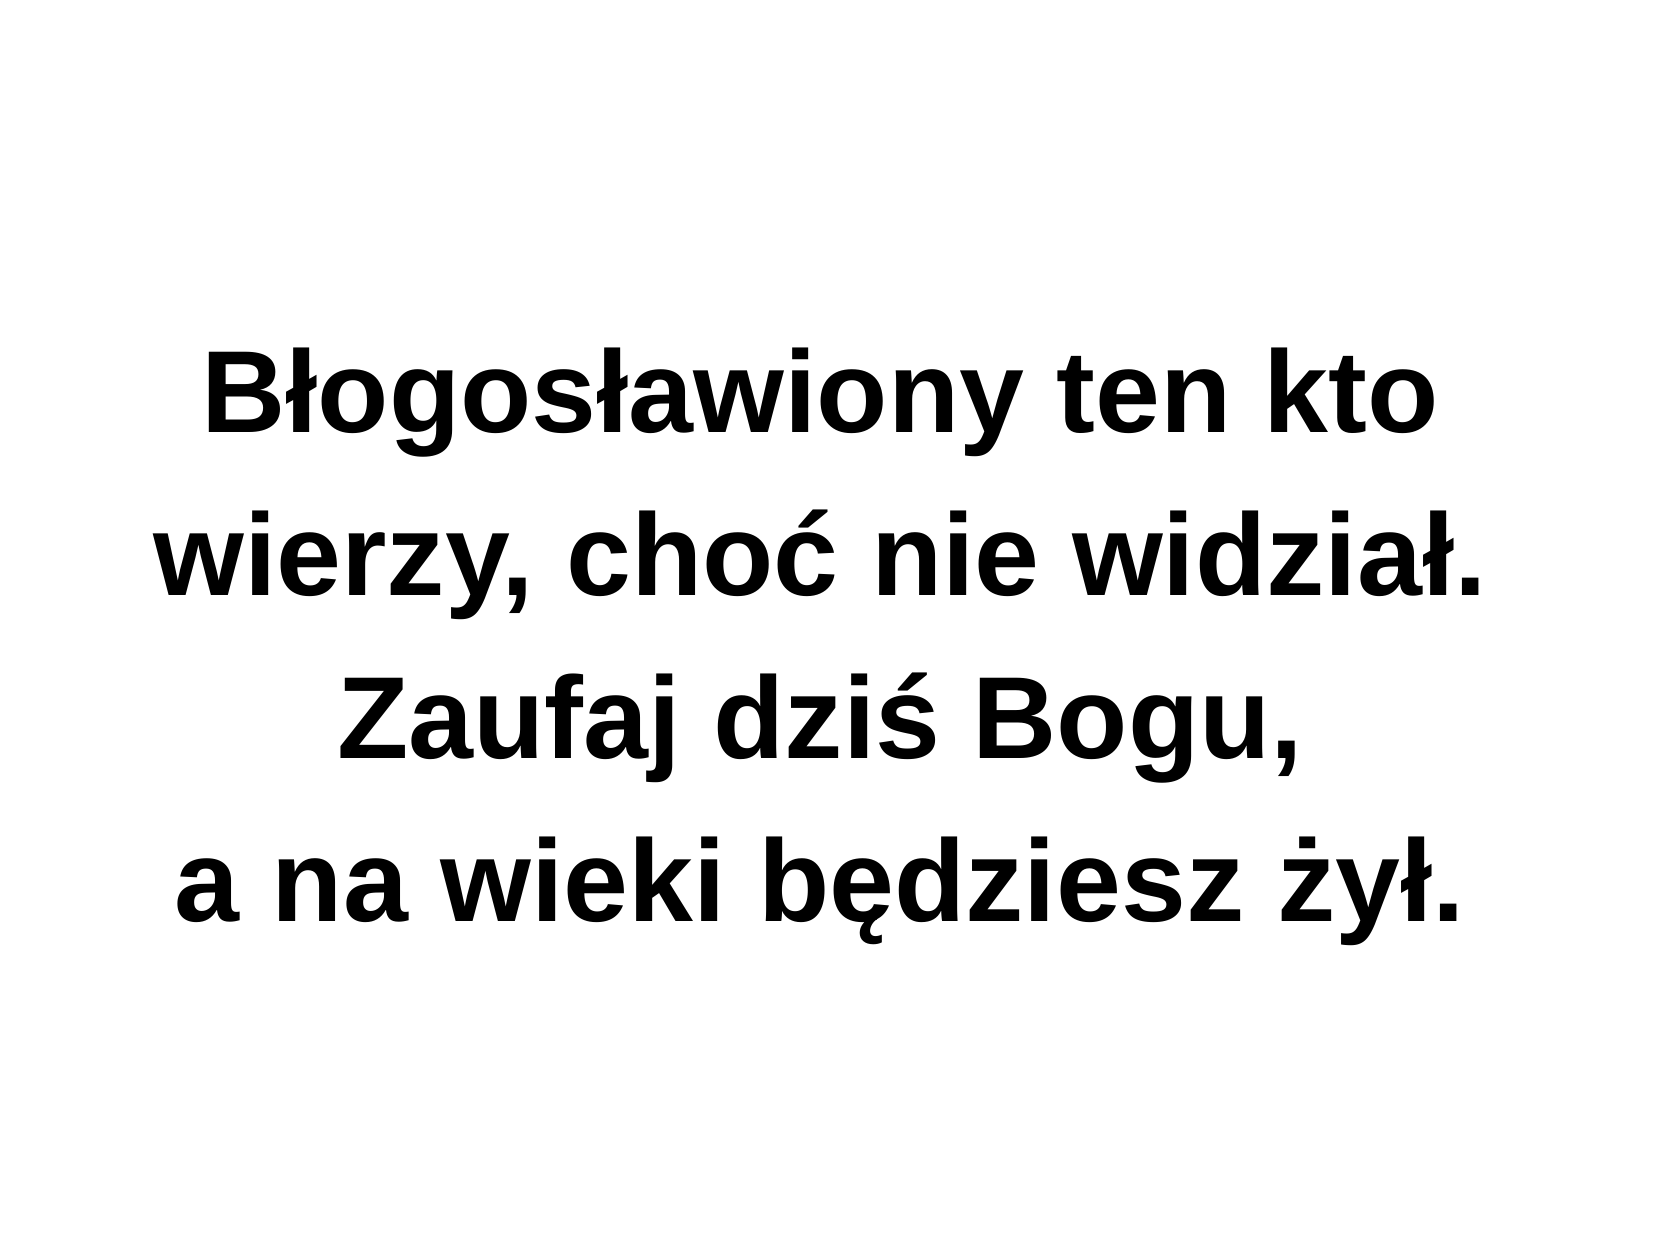

# Błogosławiony ten kto
wierzy, choć nie widział.
Zaufaj dziś Bogu,
a na wieki będziesz żył.